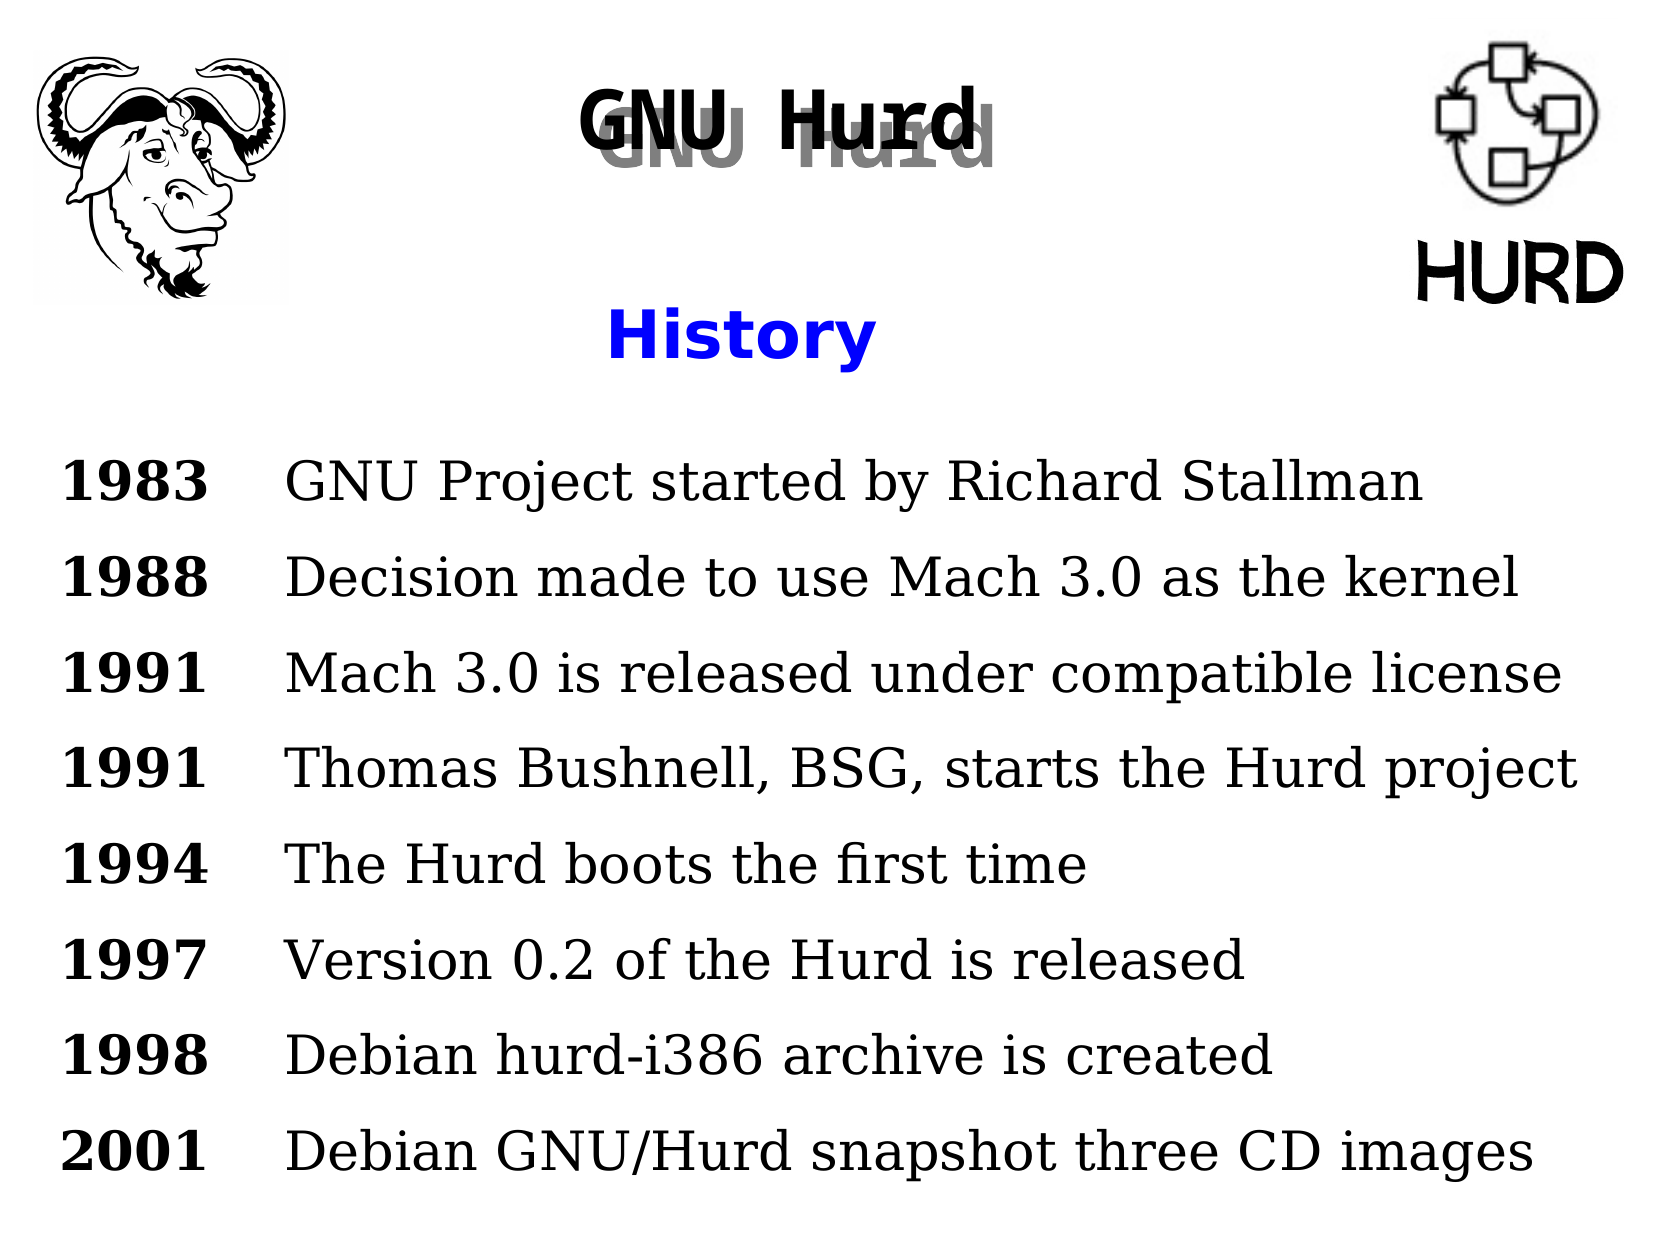

GNU Hurd
History
1983	GNU Project started by Richard Stallman
1988 	Decision made to use Mach 3.0 as the kernel
1991 	Mach 3.0 is released under compatible license
1991 	Thomas Bushnell, BSG, starts the Hurd project
1994 	The Hurd boots the first time
1997 	Version 0.2 of the Hurd is released
1998 	Debian hurd-i386 archive is created
2001 	Debian GNU/Hurd snapshot three CD images